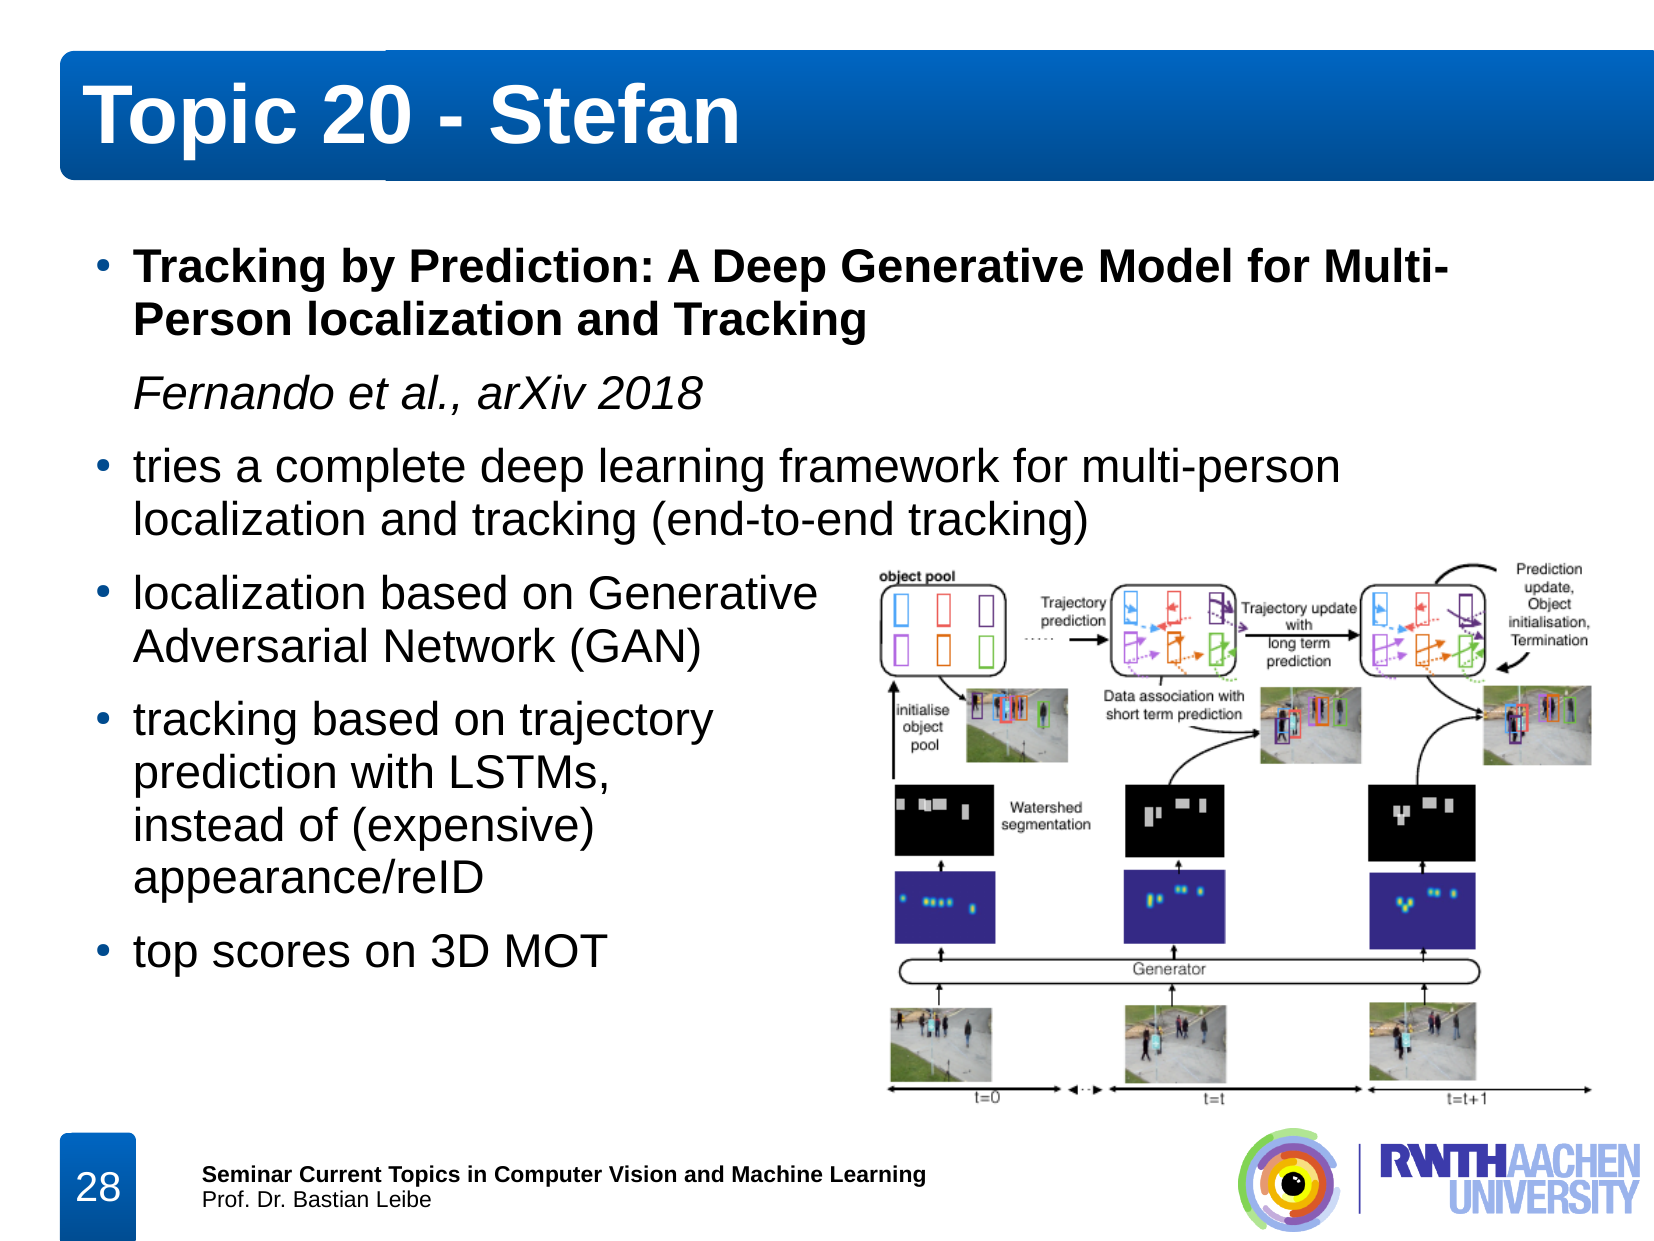

# Topic 20 - Stefan
Tracking by Prediction: A Deep Generative Model for Multi-Person localization and Tracking
Fernando et al., arXiv 2018
tries a complete deep learning framework for multi-person localization and tracking (end-to-end tracking)
localization based on Generative
Adversarial Network (GAN)
tracking based on trajectory
prediction with LSTMs,
instead of (expensive)
appearance/reID
top scores on 3D MOT
28
TGF 2015 | October 29, 2015 | Delft